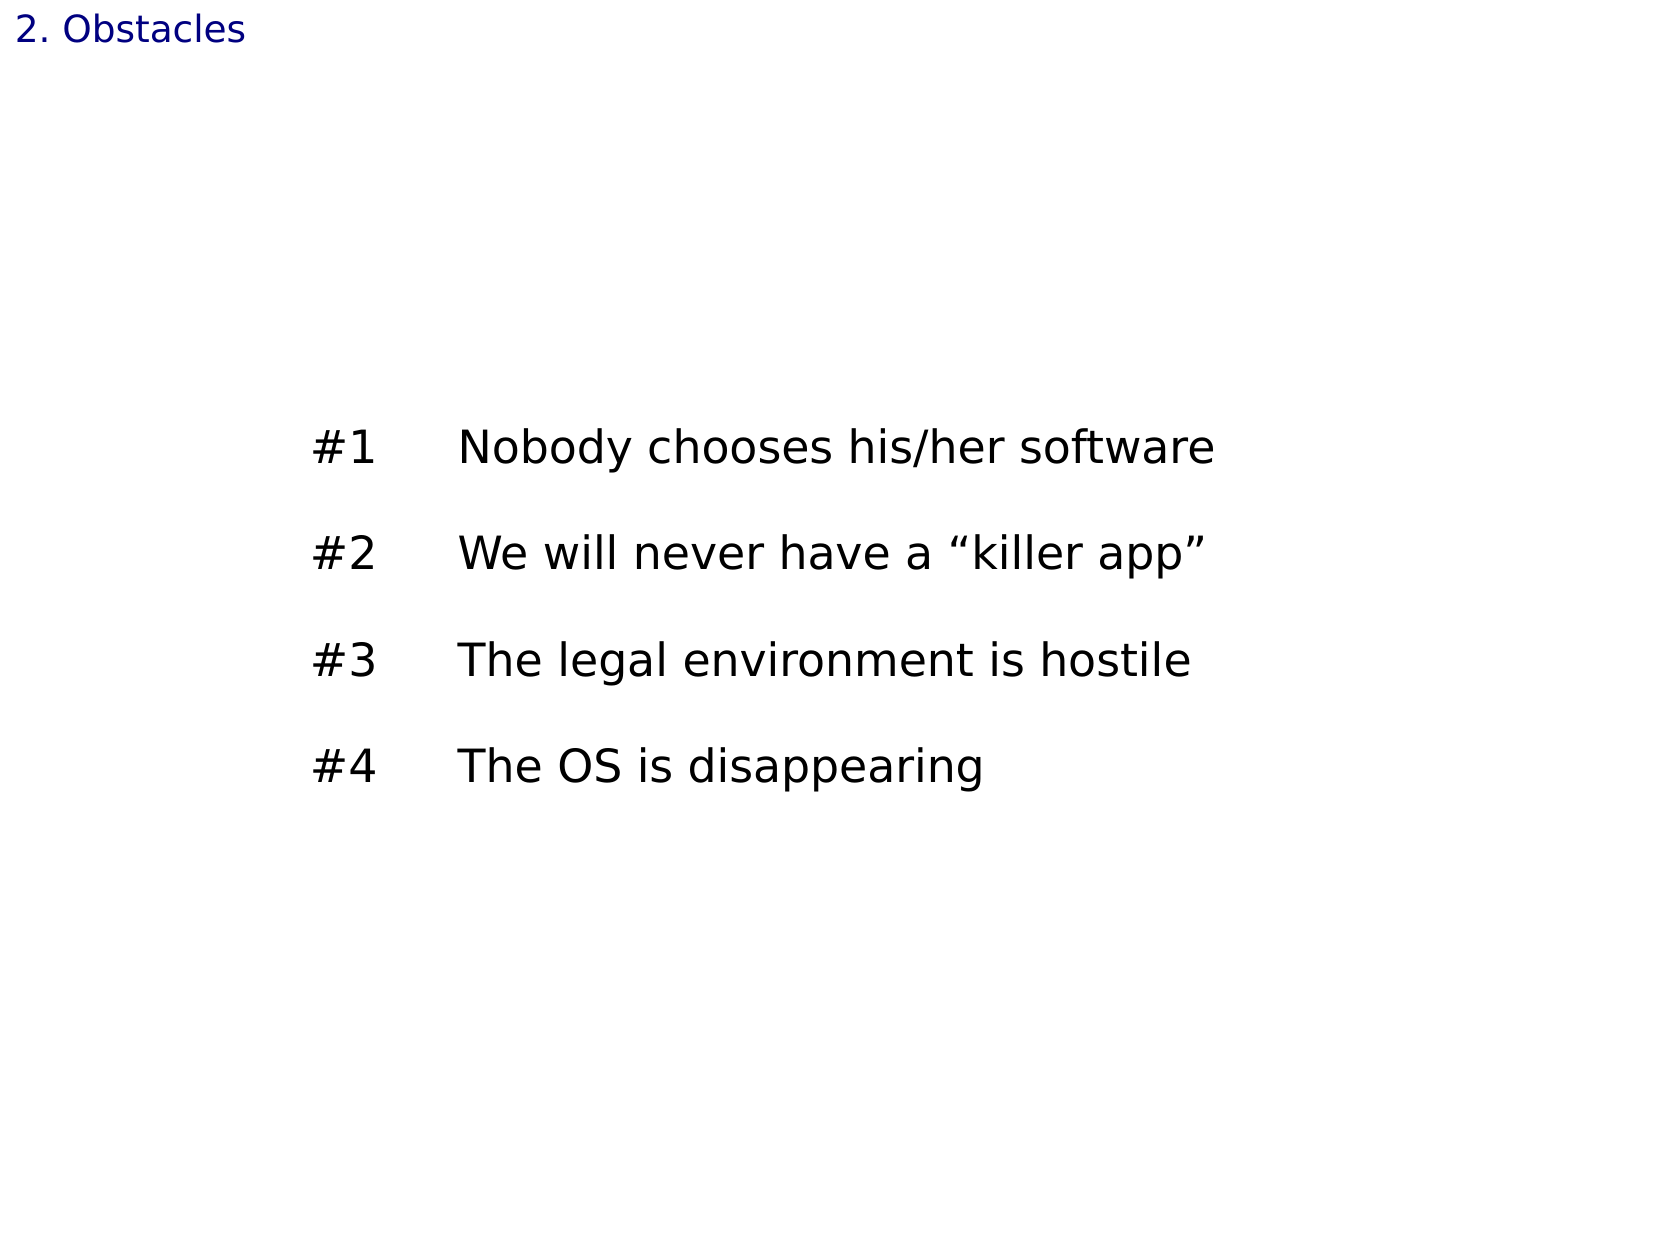

2. Obstacles
#1		Nobody chooses his/her software
#2		We will never have a “killer app”
#3		The legal environment is hostile
#4		The OS is disappearing